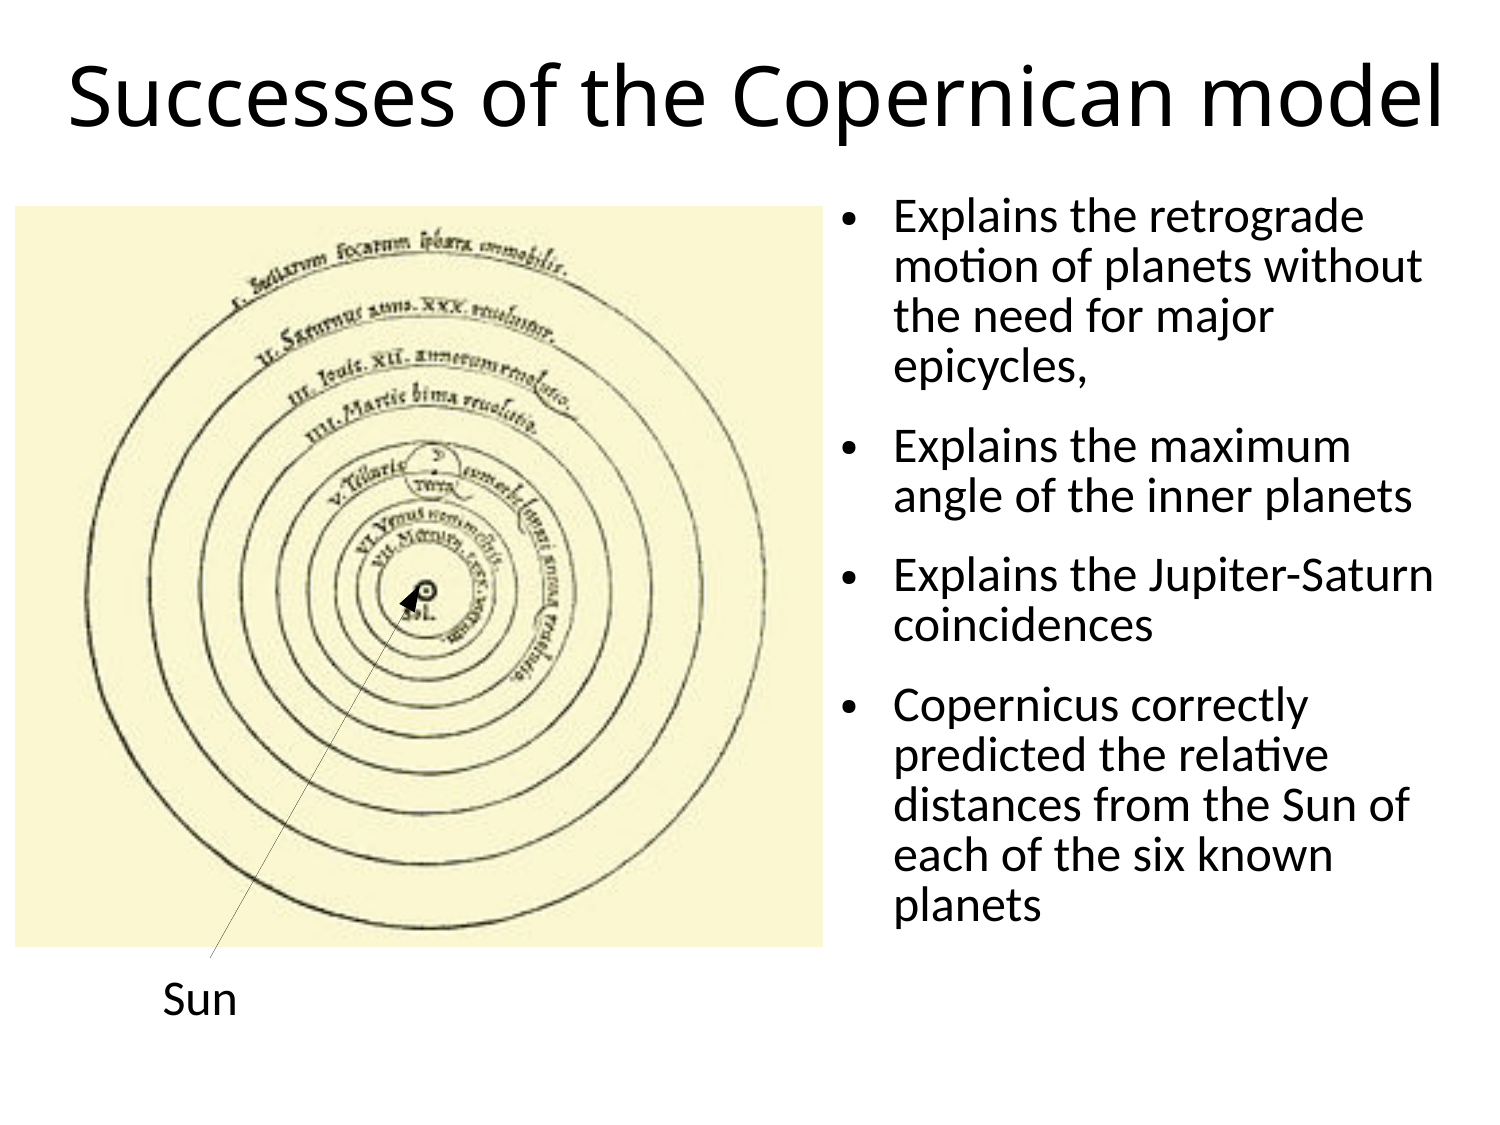

# Successes of the Copernican model
Explains the retrograde motion of planets without the need for major epicycles,
Explains the maximum angle of the inner planets
Explains the Jupiter-Saturn coincidences
Copernicus correctly predicted the relative distances from the Sun of each of the six known planets
Sun